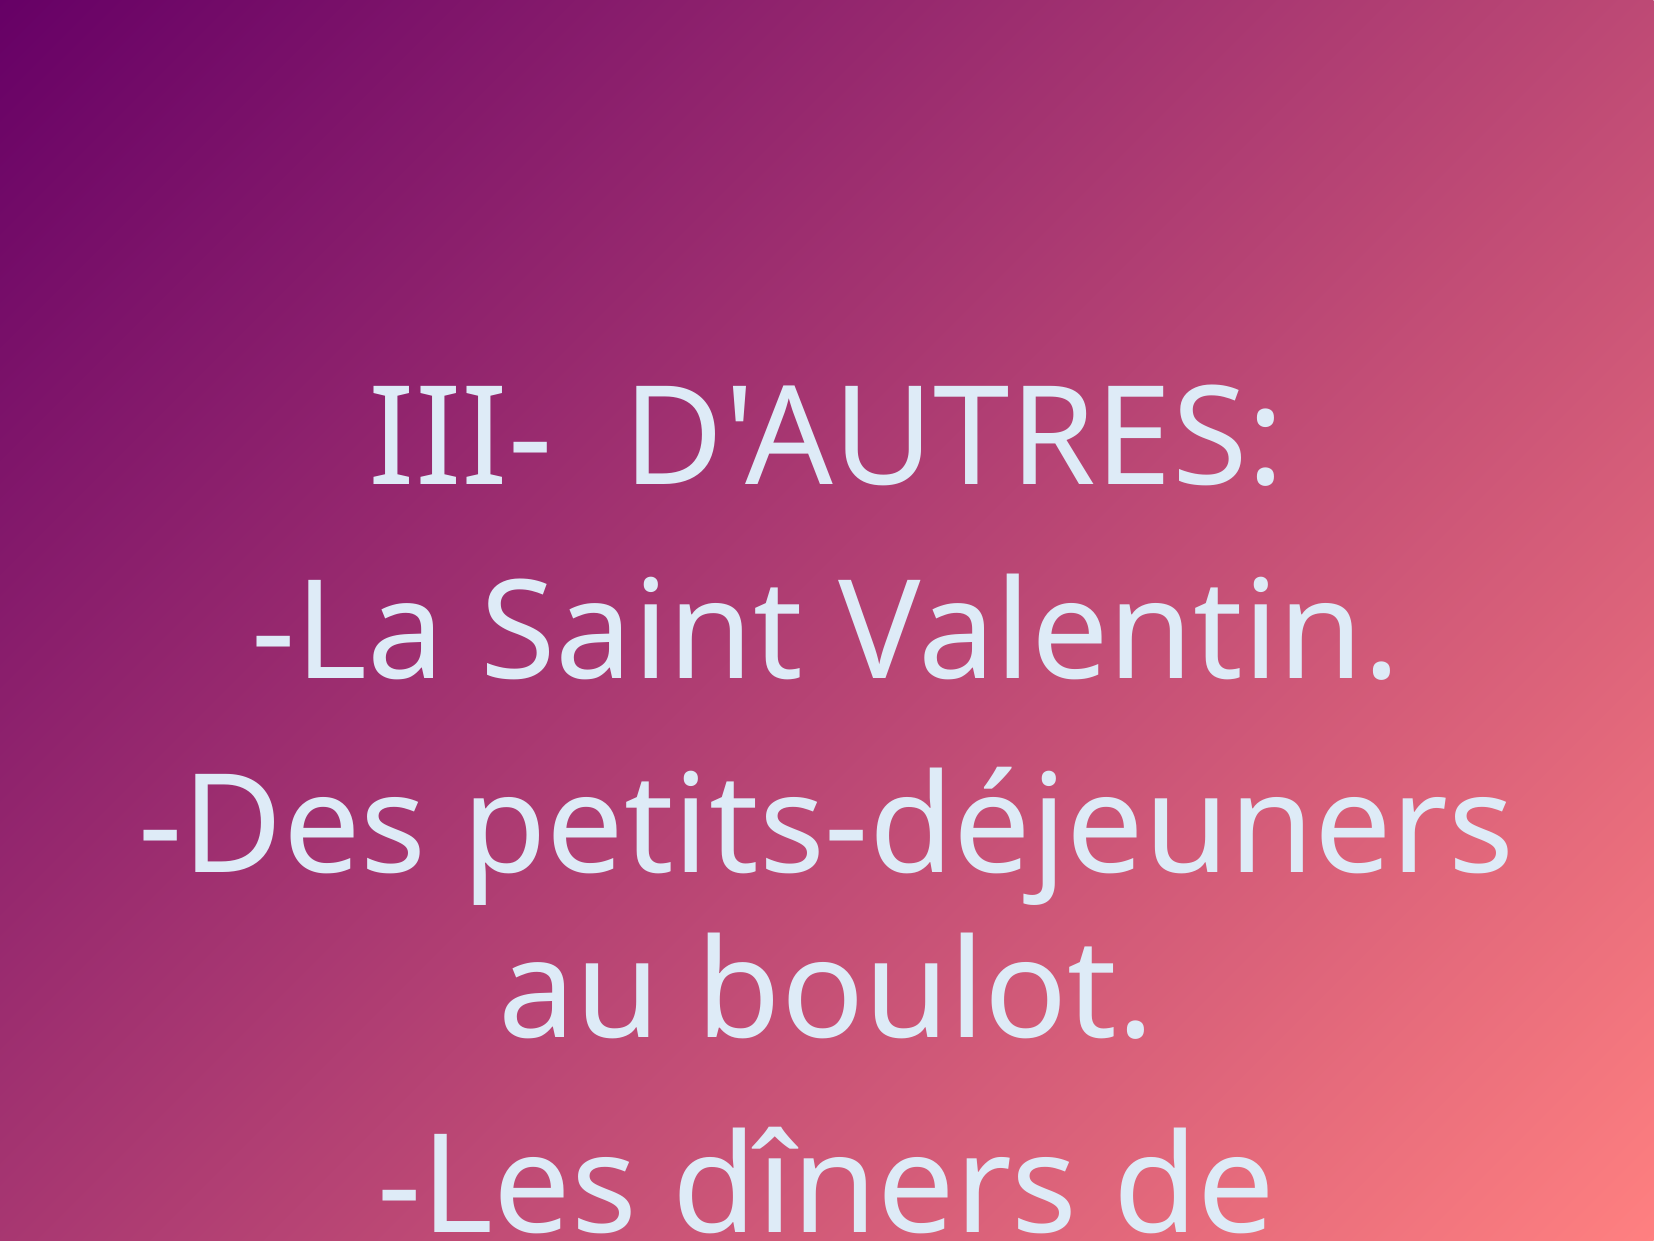

# III- D'AUTRES:
-La Saint Valentin.
-Des petits-déjeuners au boulot.
-Les dîners de l'entreprise.